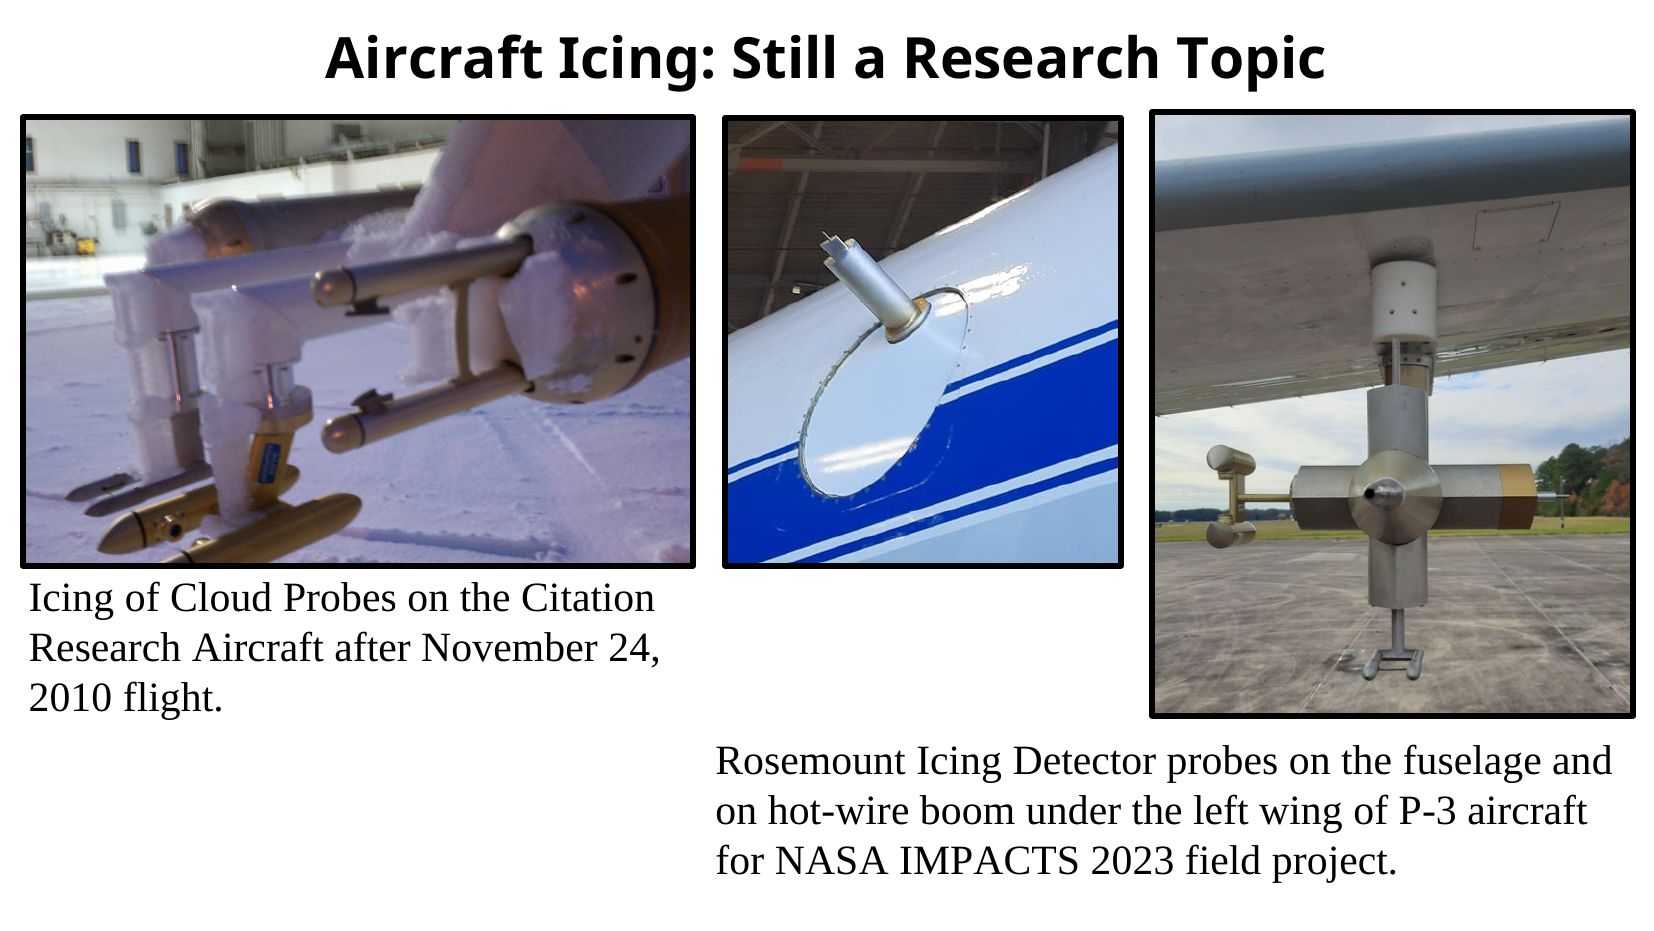

# Aircraft Icing: Still a Research Topic
Icing of Cloud Probes on the Citation Research Aircraft after November 24, 2010 flight.
Rosemount Icing Detector probes on the fuselage and on hot-wire boom under the left wing of P-3 aircraft for NASA IMPACTS 2023 field project.